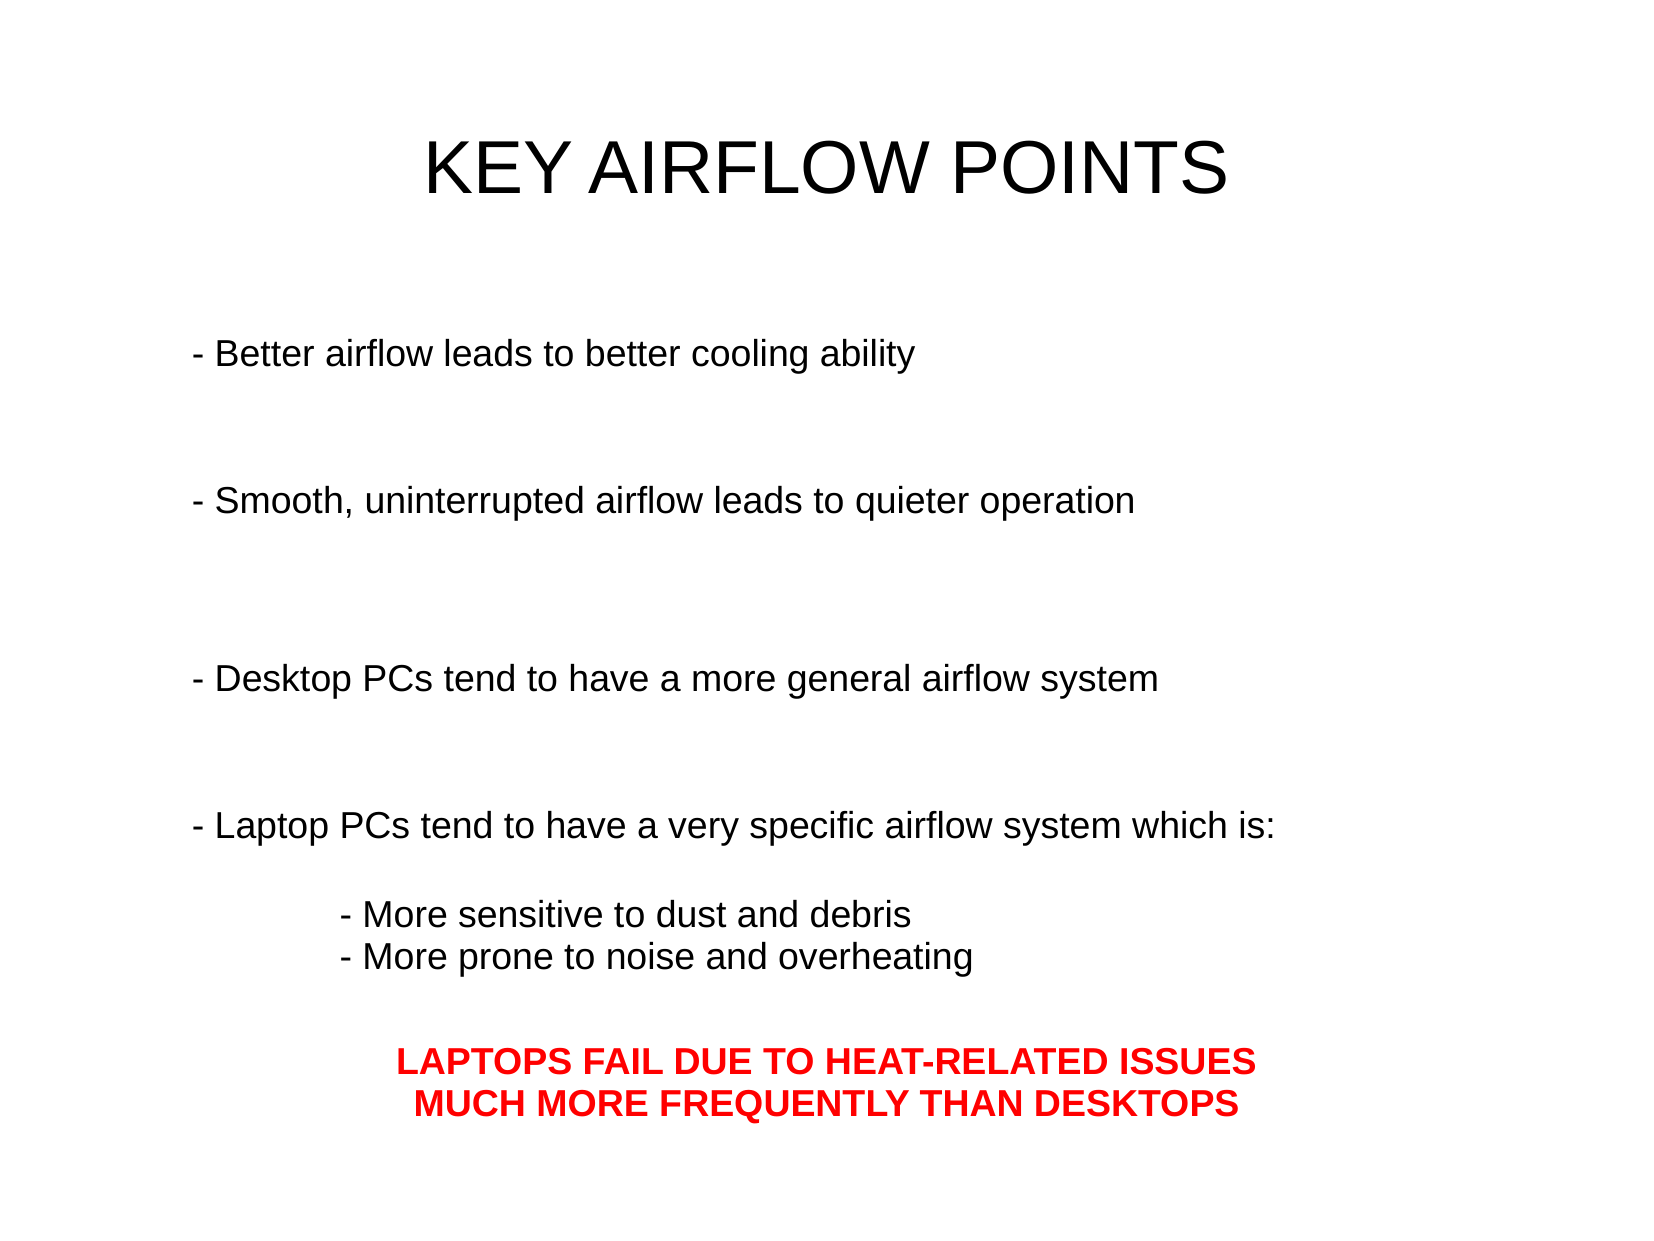

KEY AIRFLOW POINTS
- Better airflow leads to better cooling ability
- Smooth, uninterrupted airflow leads to quieter operation
- Desktop PCs tend to have a more general airflow system
- Laptop PCs tend to have a very specific airflow system which is:
- More sensitive to dust and debris
- More prone to noise and overheating
LAPTOPS FAIL DUE TO HEAT-RELATED ISSUES
MUCH MORE FREQUENTLY THAN DESKTOPS